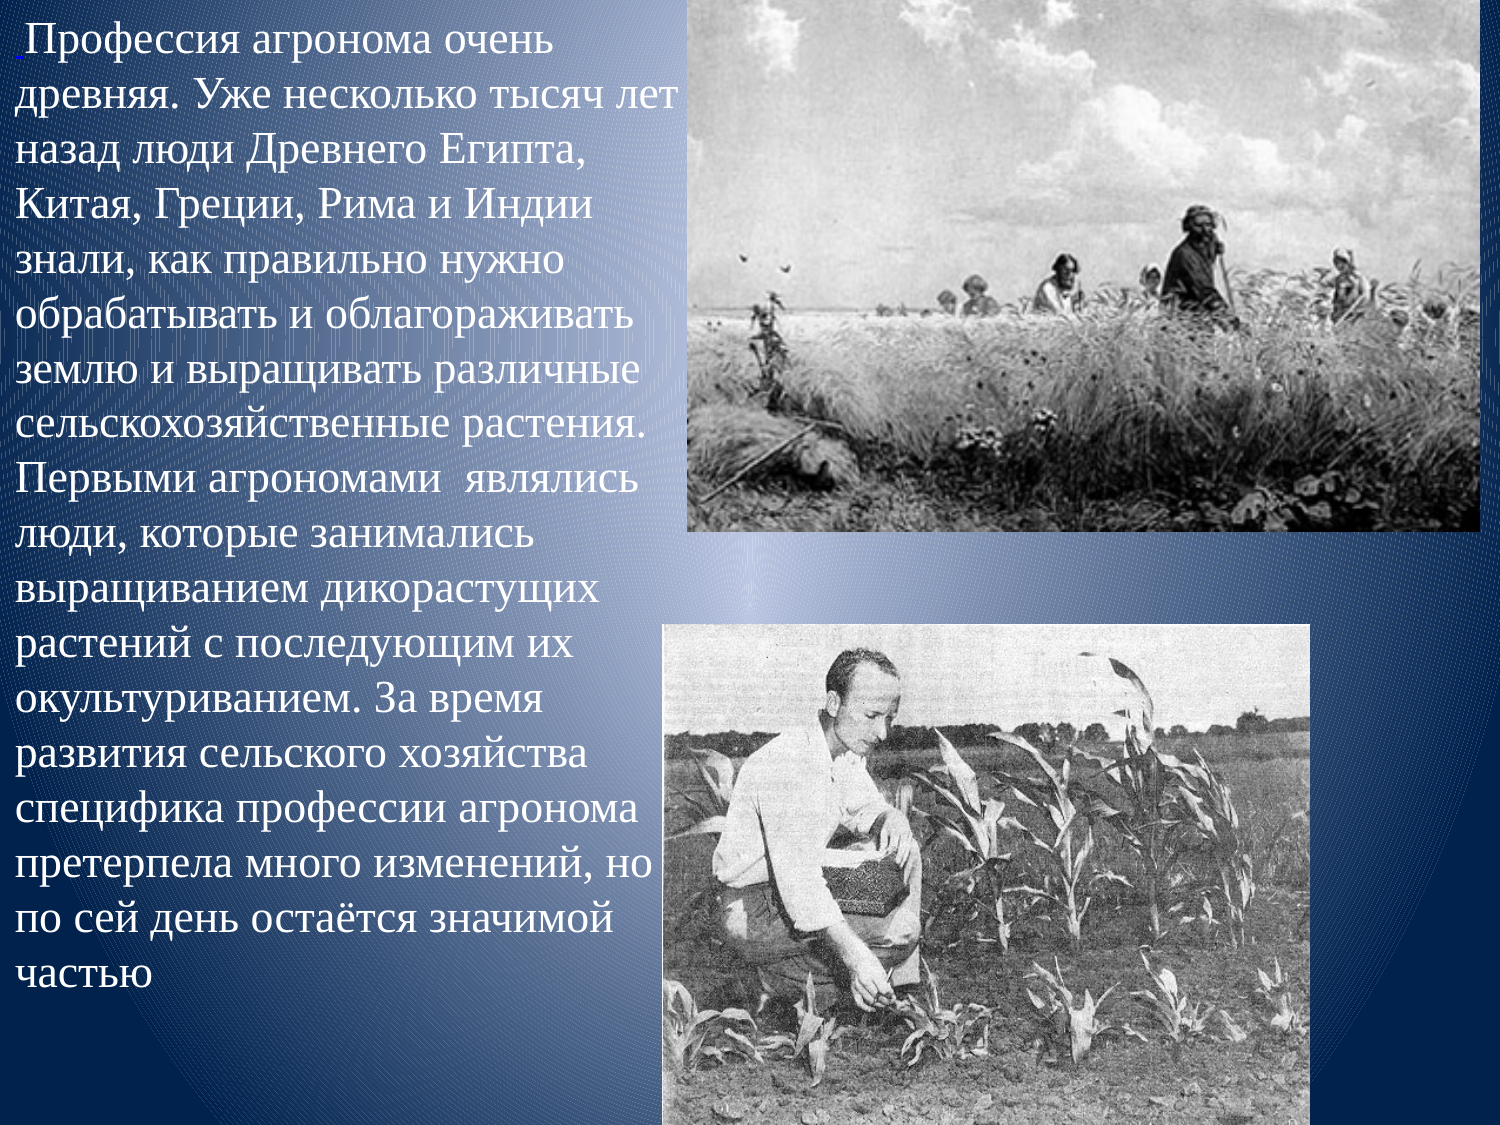

Профессия агронома очень древняя. Уже несколько тысяч лет назад люди Древнего Египта, Китая, Греции, Рима и Индии знали, как правильно нужно обрабатывать и облагораживать землю и выращивать различные сельскохозяйственные растения. Первыми агрономами являлись люди, которые занимались выращиванием дикорастущих растений с последующим их окультуриванием. За время развития сельского хозяйства специфика профессии агронома претерпела много изменений, но по сей день остаётся значимой частью